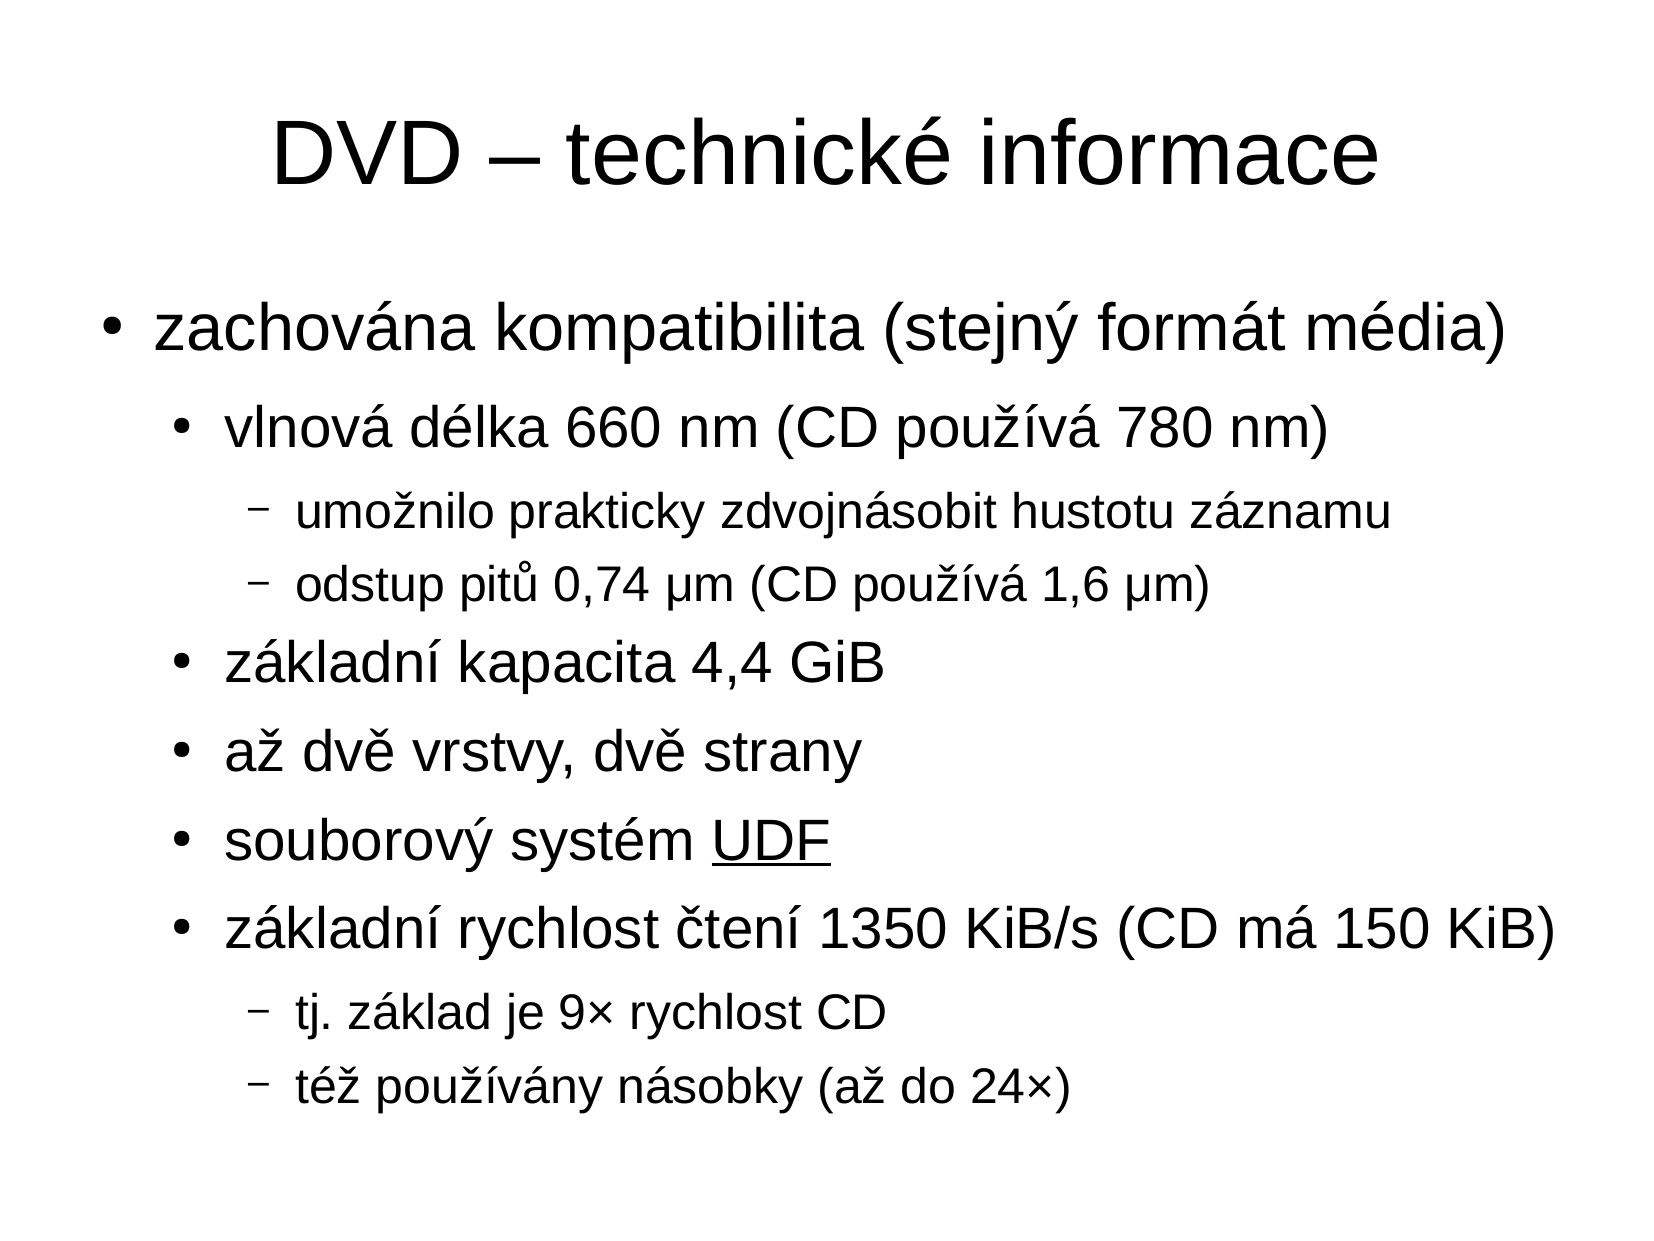

# DVD – technické informace
zachována kompatibilita (stejný formát média)
vlnová délka 660 nm (CD používá 780 nm)
umožnilo prakticky zdvojnásobit hustotu záznamu
odstup pitů 0,74 μm (CD používá 1,6 μm)
základní kapacita 4,4 GiB
až dvě vrstvy, dvě strany
souborový systém UDF
základní rychlost čtení 1350 KiB/s (CD má 150 KiB)
tj. základ je 9× rychlost CD
též používány násobky (až do 24×)